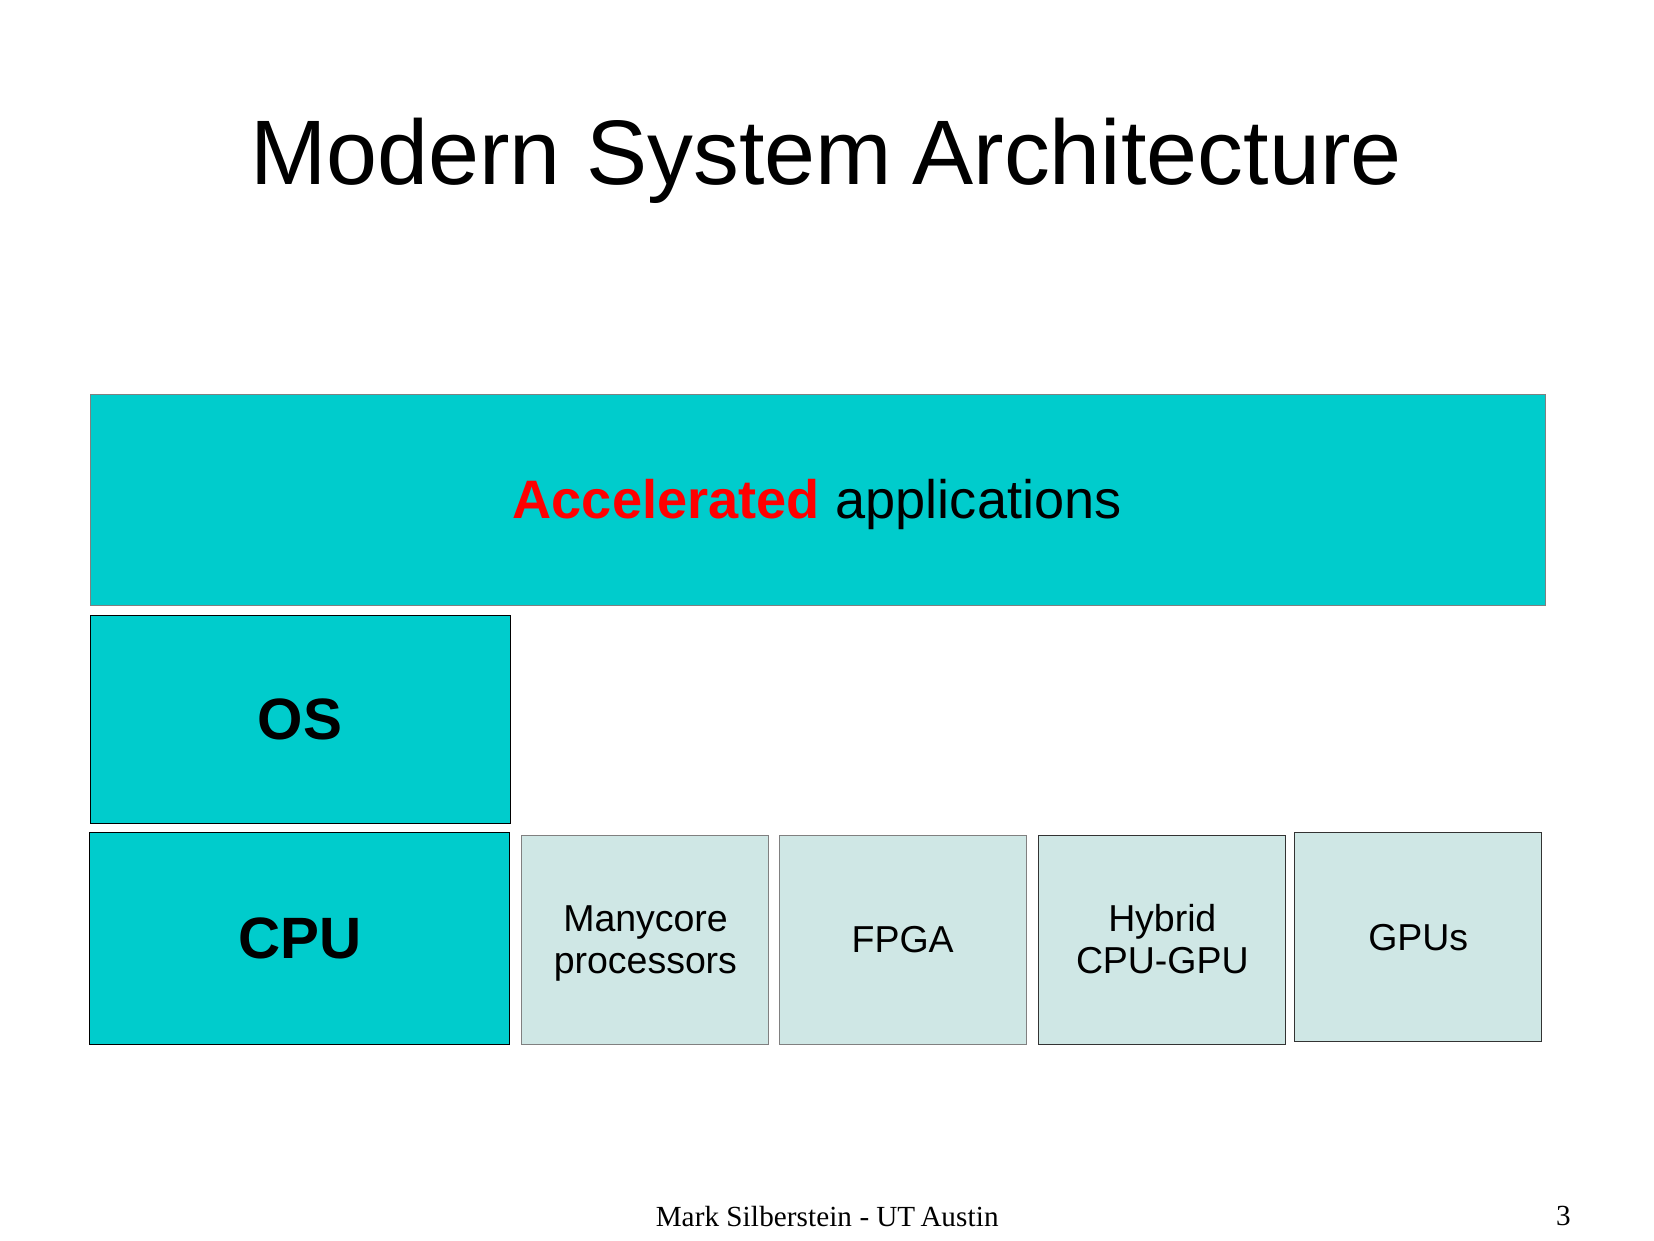

# Modern System Architecture
Accelerated applications
OS
CPU
GPUs
Manycore
processors
FPGA
Hybrid
CPU-GPU
3
Mark Silberstein - UT Austin